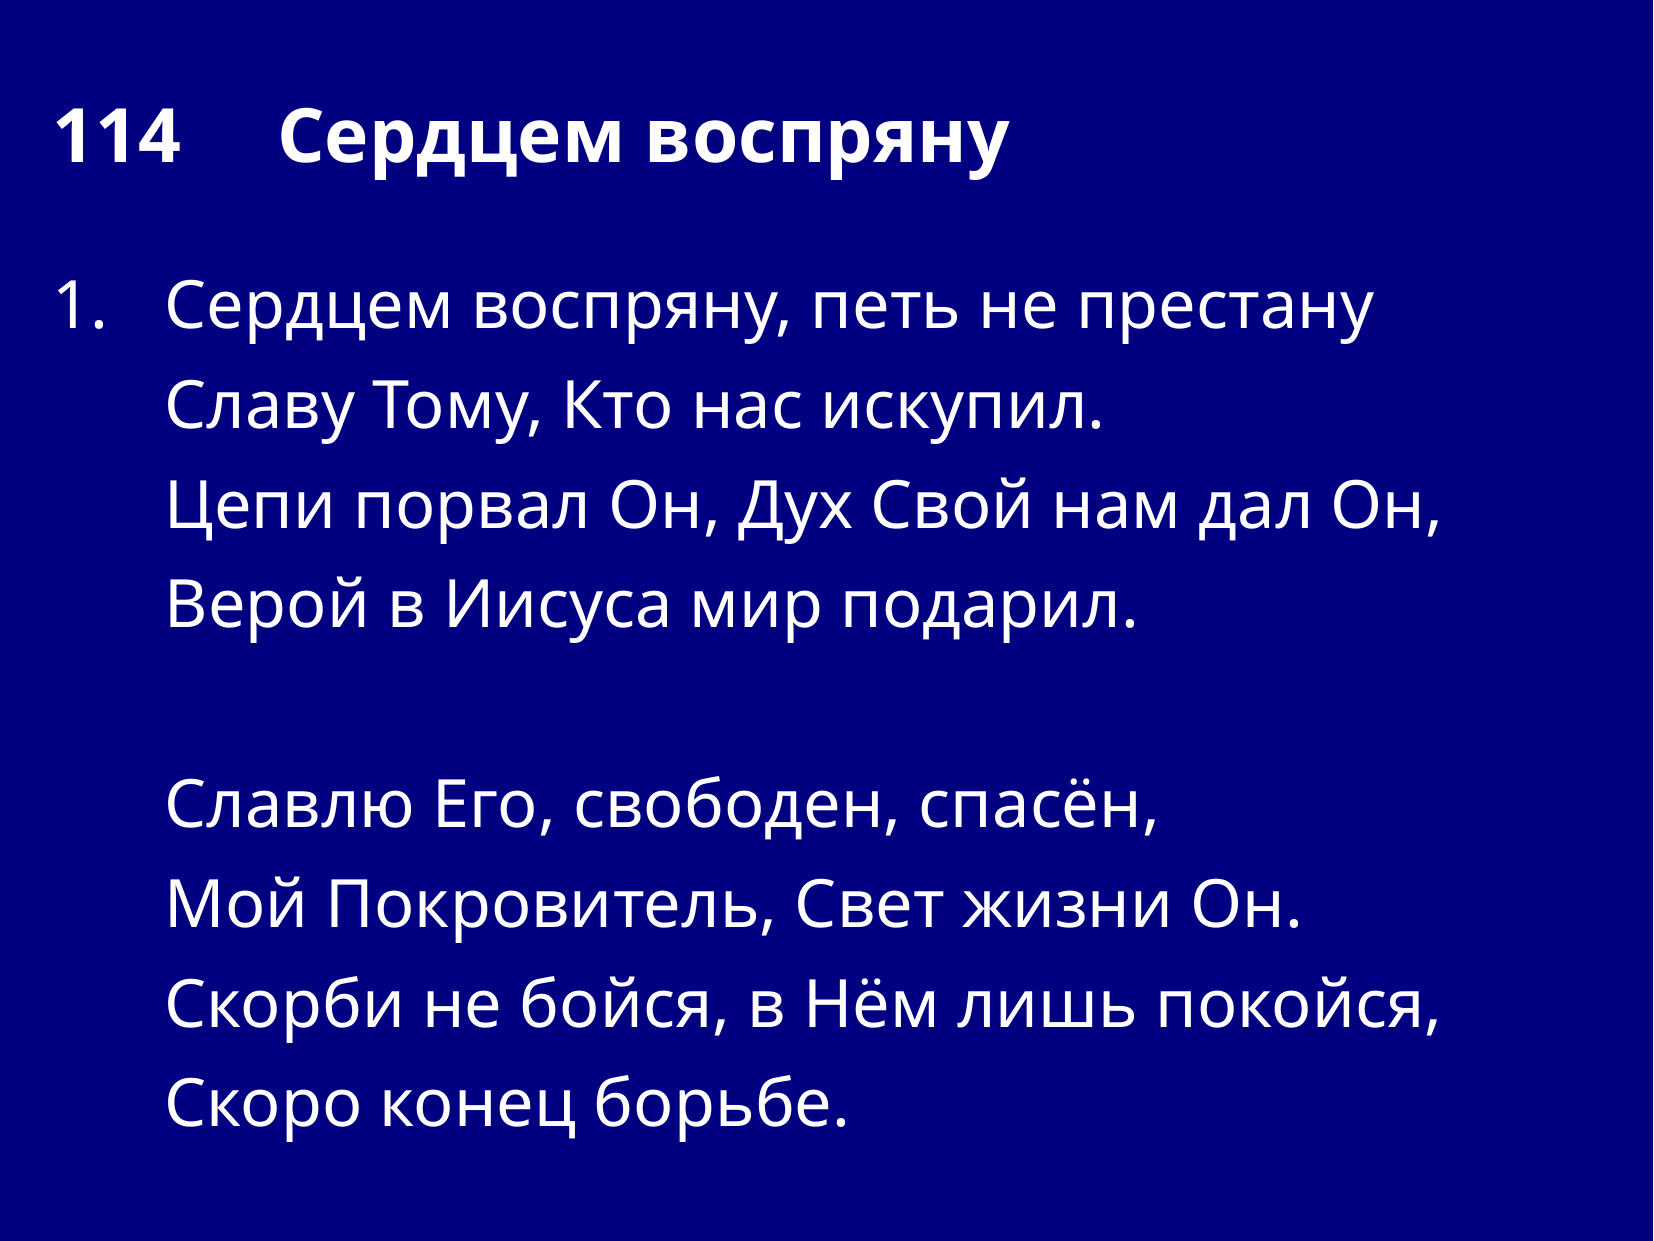

114	Сердцем воспряну
1.	Сердцем воспряну, петь не престану
	Славу Тому, Кто нас искупил.
	Цепи порвал Он, Дух Свой нам дал Он,
	Верой в Иисуса мир подарил.
	Славлю Его, свободен, спасён,
	Мой Покровитель, Свет жизни Он.
	Скорби не бойся, в Нём лишь покойся,
	Скоро конец борьбе.